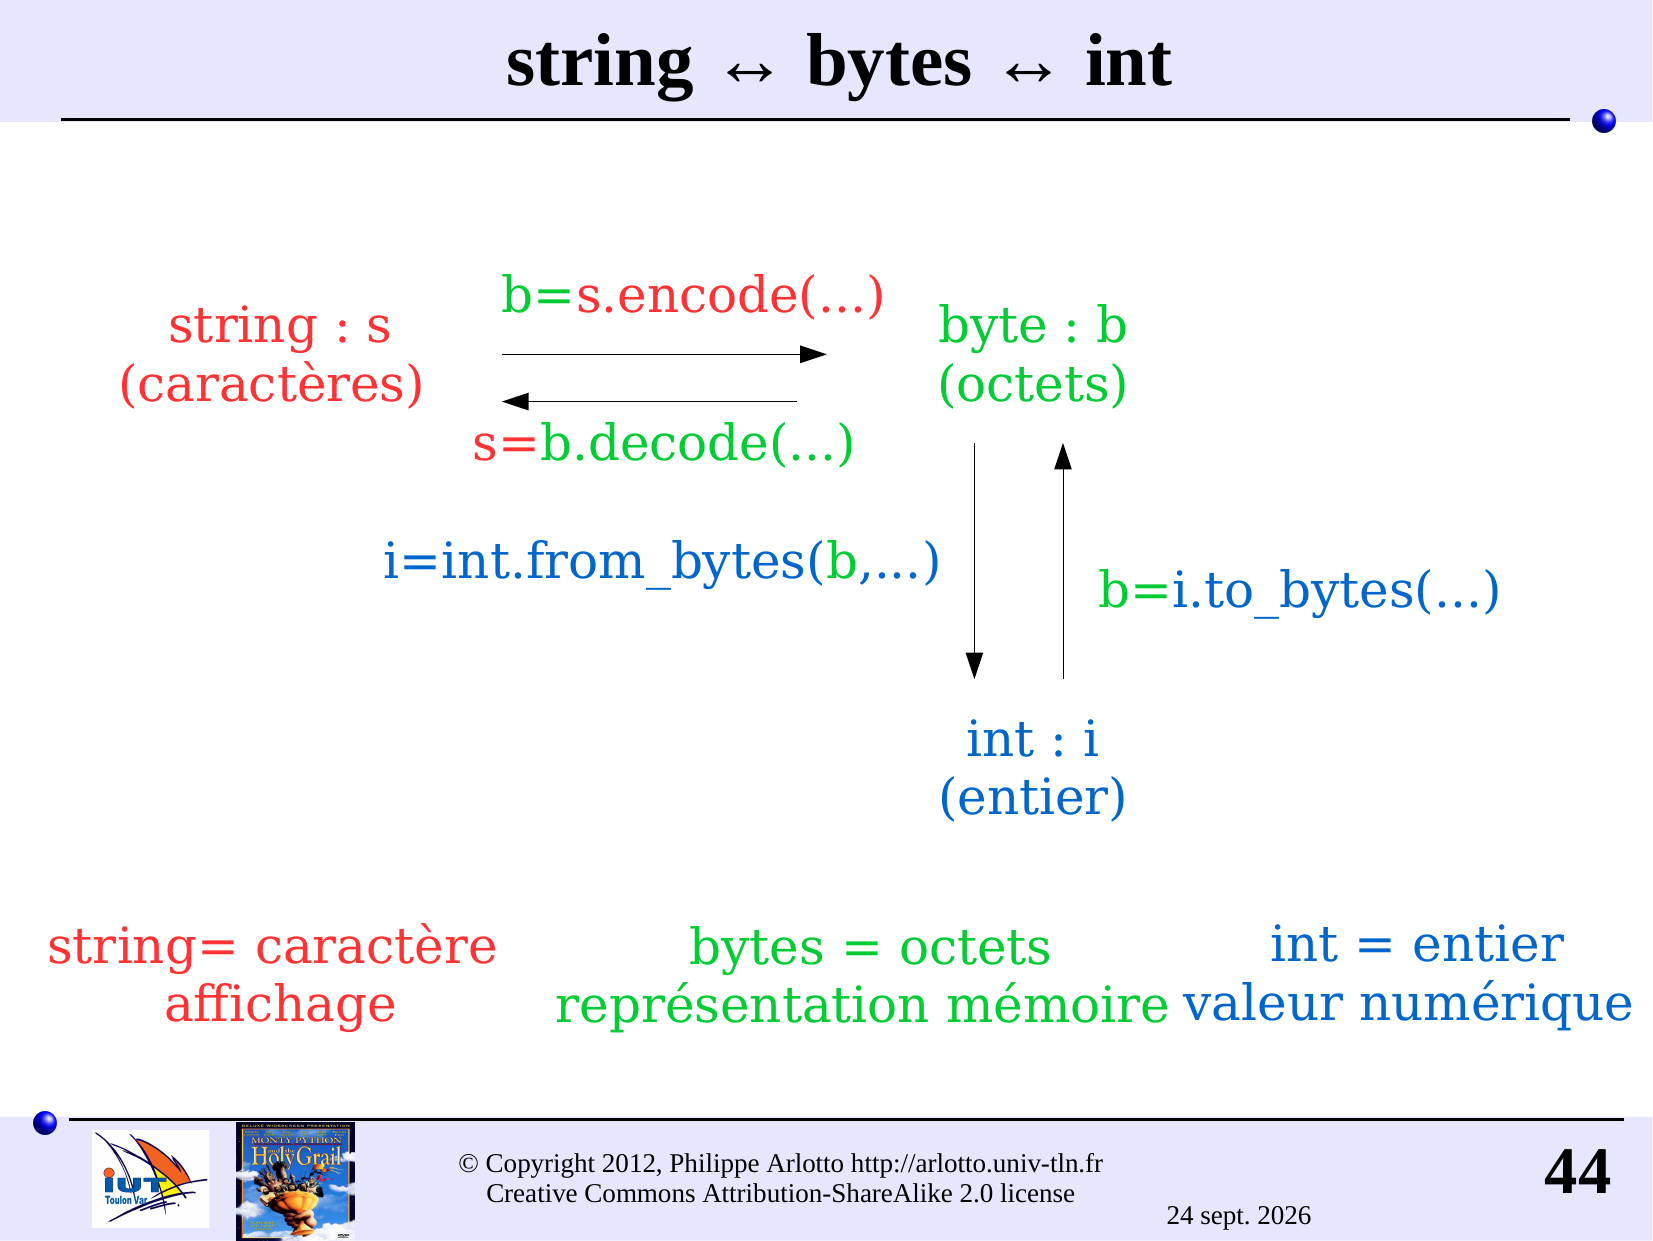

# string ↔ bytes ↔ int
b=s.encode(...)
string : s
(caractères)
byte : b
(octets)
s=b.decode(...)
i=int.from_bytes(b,...)
 b=i.to_bytes(...)
int : i
(entier)
int = entier
valeur numérique
string= caractère
 affichage
bytes = octets
représentation mémoire